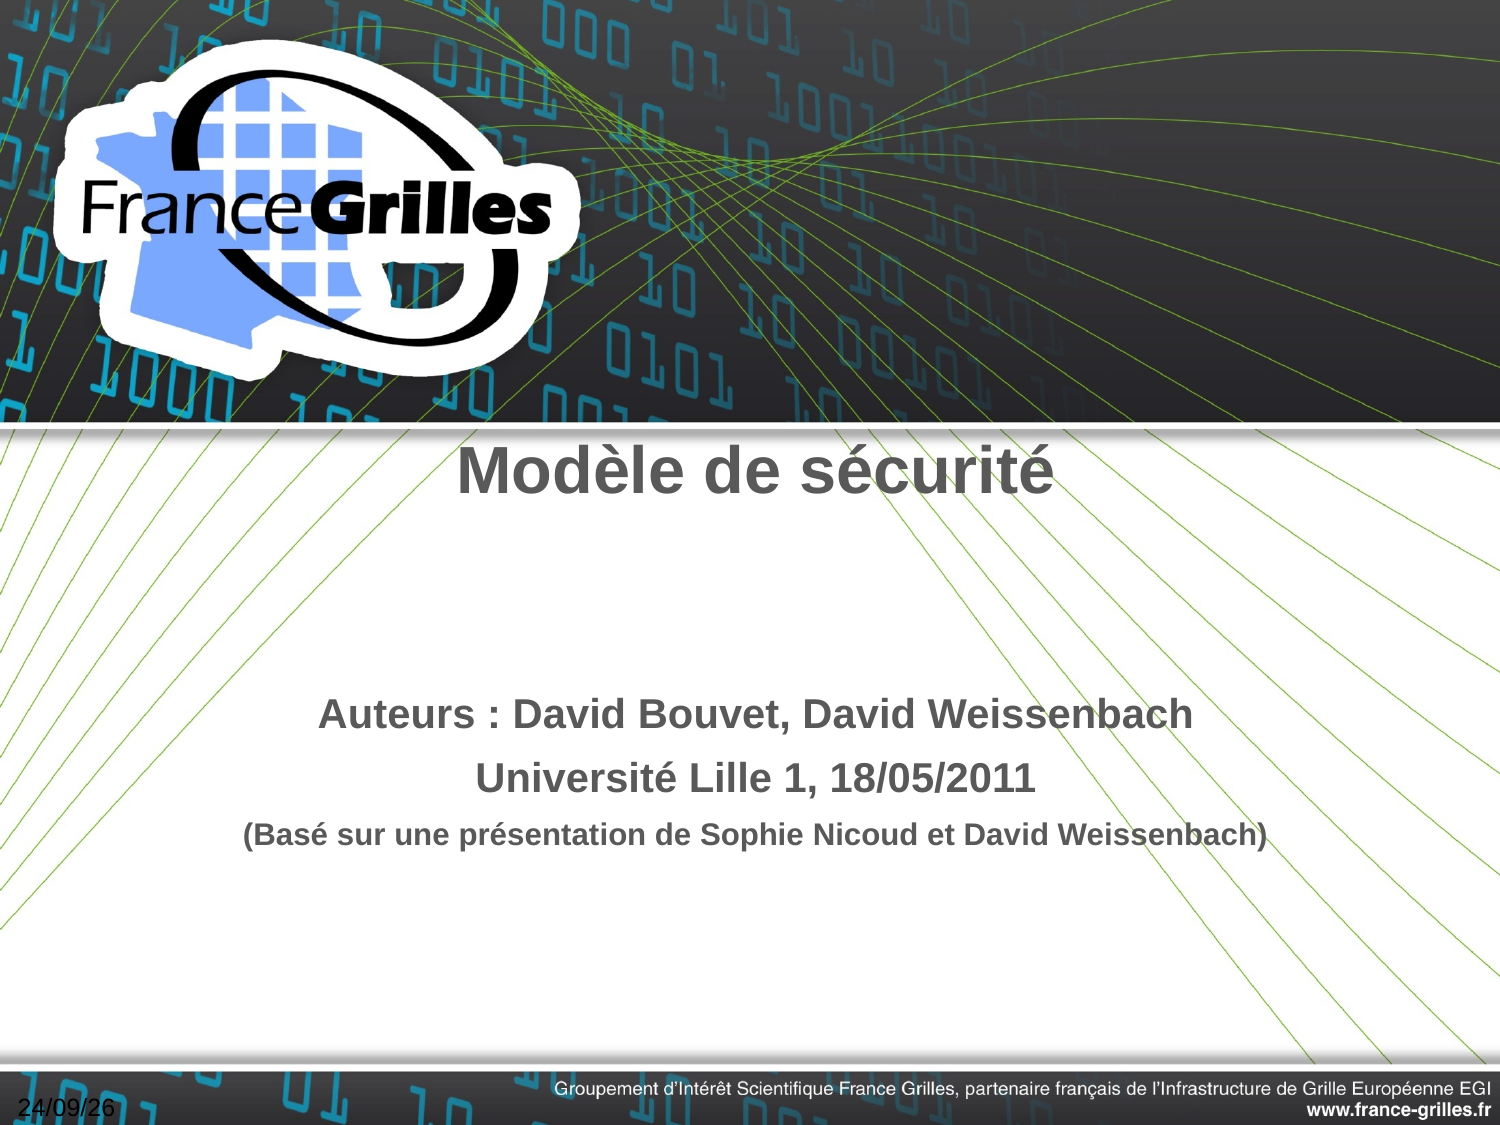

#
Modèle de sécurité
Auteurs : David Bouvet, David Weissenbach
Université Lille 1, 18/05/2011
(Basé sur une présentation de Sophie Nicoud et David Weissenbach)